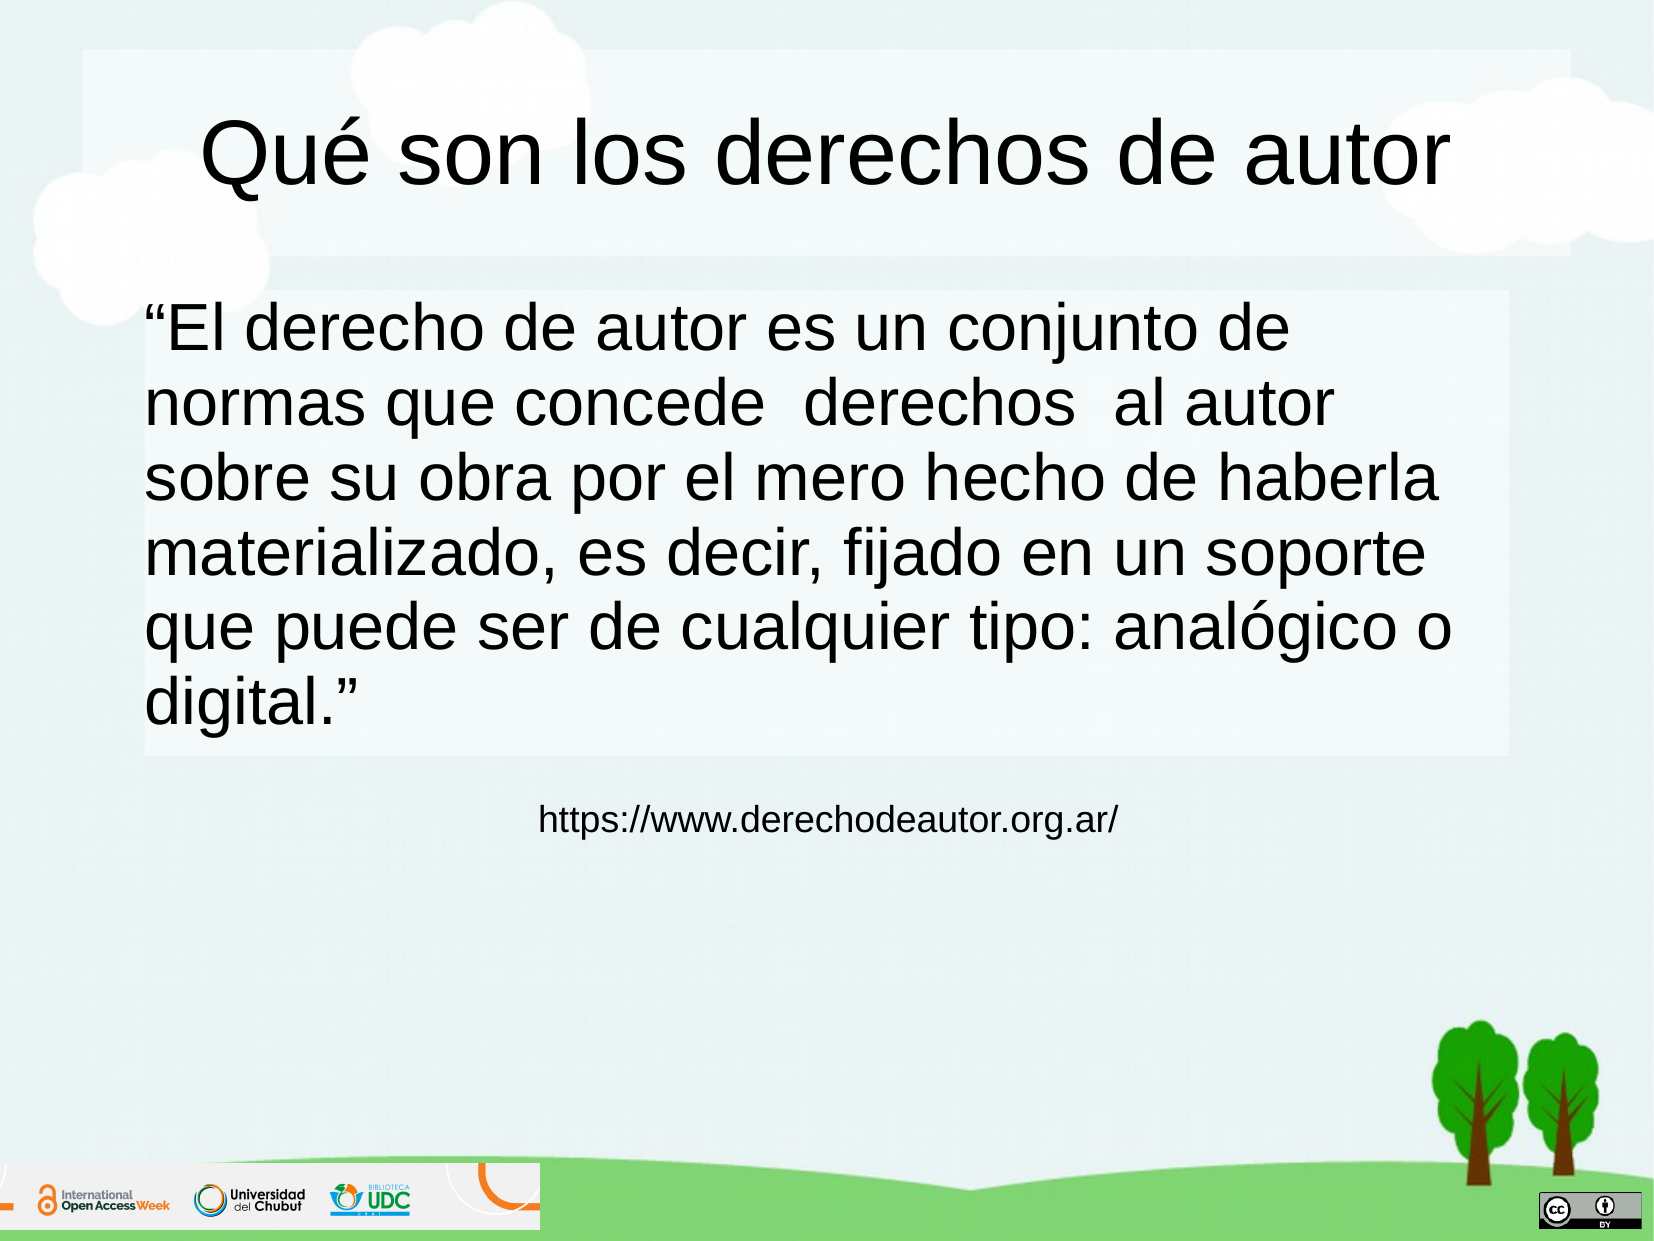

# Qué son los derechos de autor
“El derecho de autor es un conjunto de normas que concede derechos al autor sobre su obra por el mero hecho de haberla materializado, es decir, fijado en un soporte que puede ser de cualquier tipo: analógico o digital.”
https://www.derechodeautor.org.ar/
5